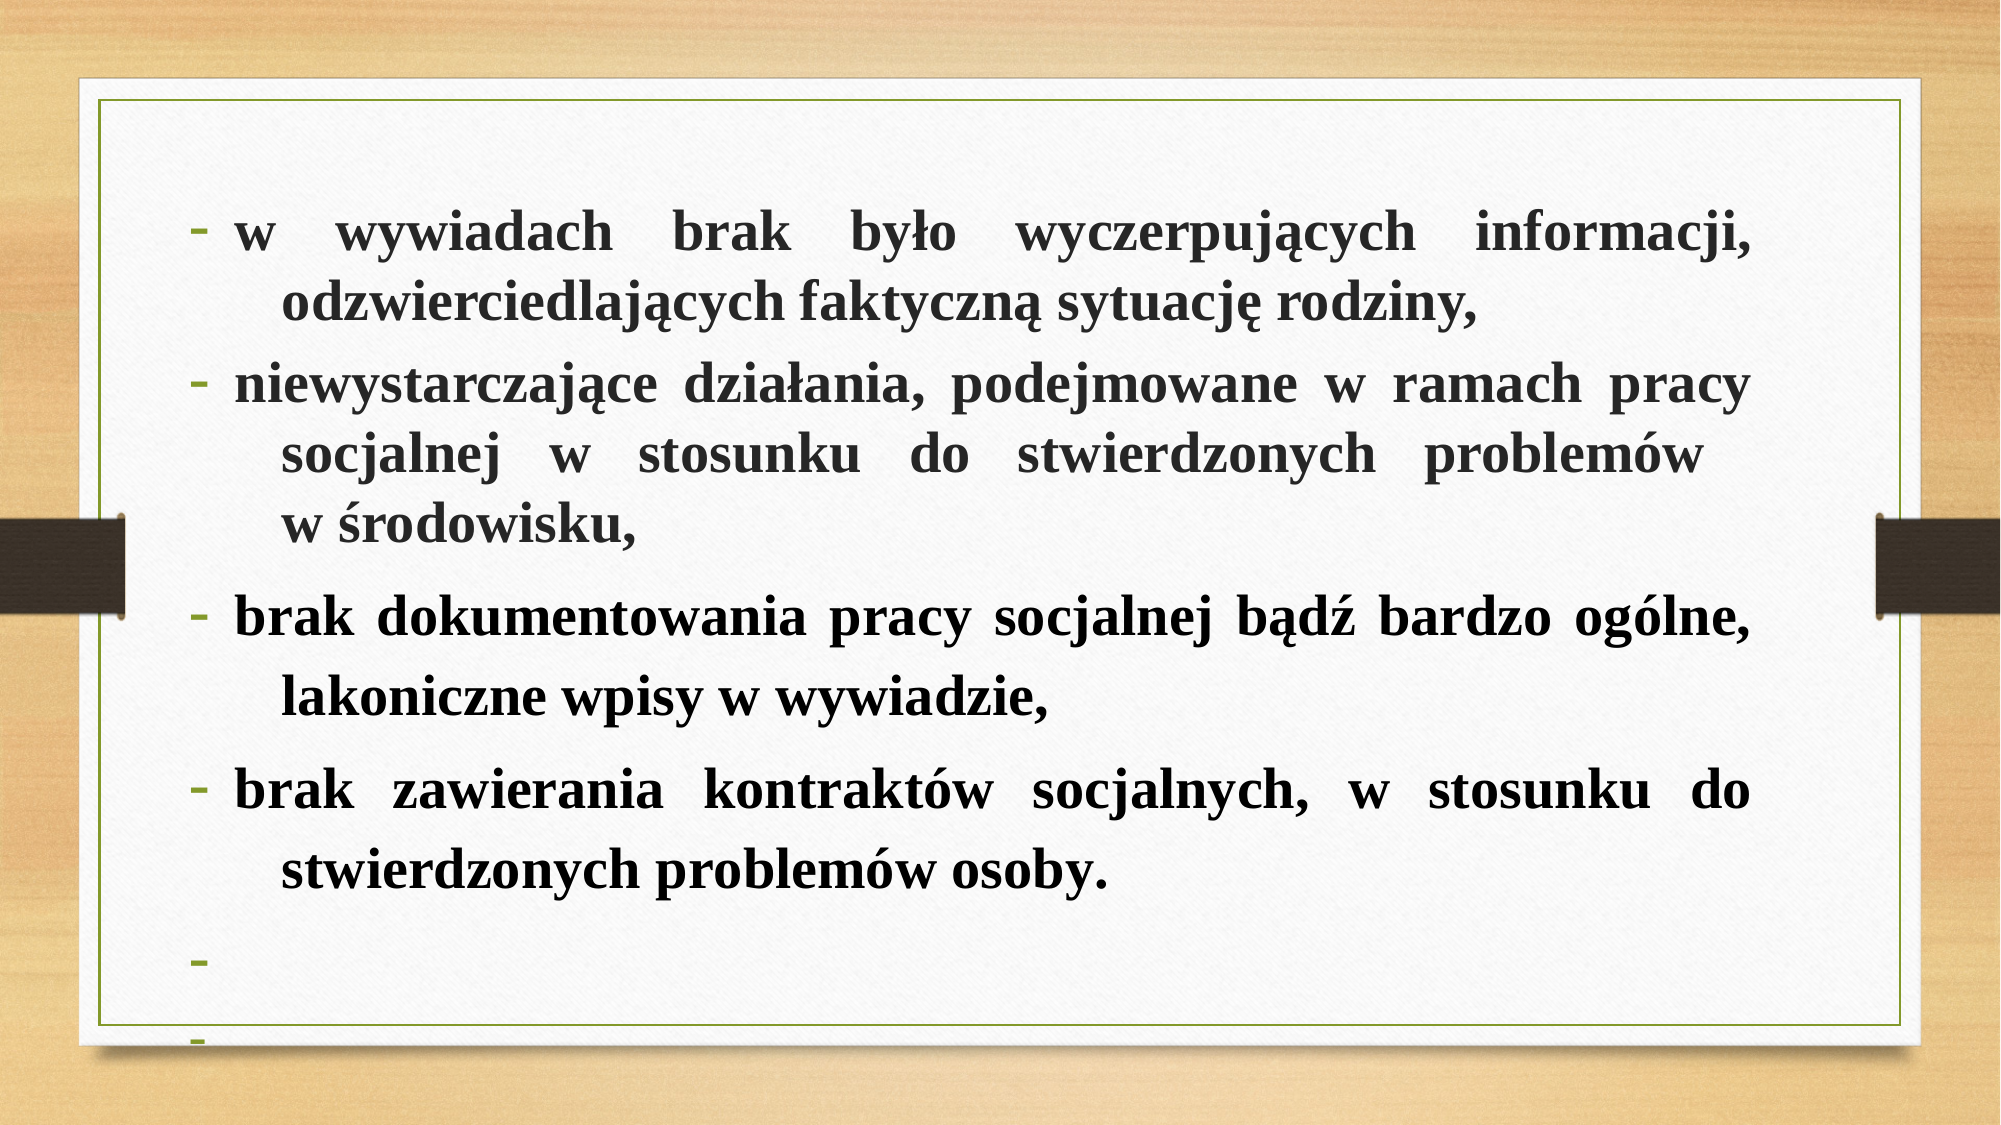

# w wywiadach brak było wyczerpujących informacji, odzwierciedlających faktyczną sytuację rodziny,
niewystarczające działania, podejmowane w ramach pracy socjalnej w stosunku do stwierdzonych problemów
w środowisku,
brak dokumentowania pracy socjalnej bądź bardzo ogólne, lakoniczne wpisy w wywiadzie,
brak zawierania kontraktów socjalnych, w stosunku do stwierdzonych problemów osoby.